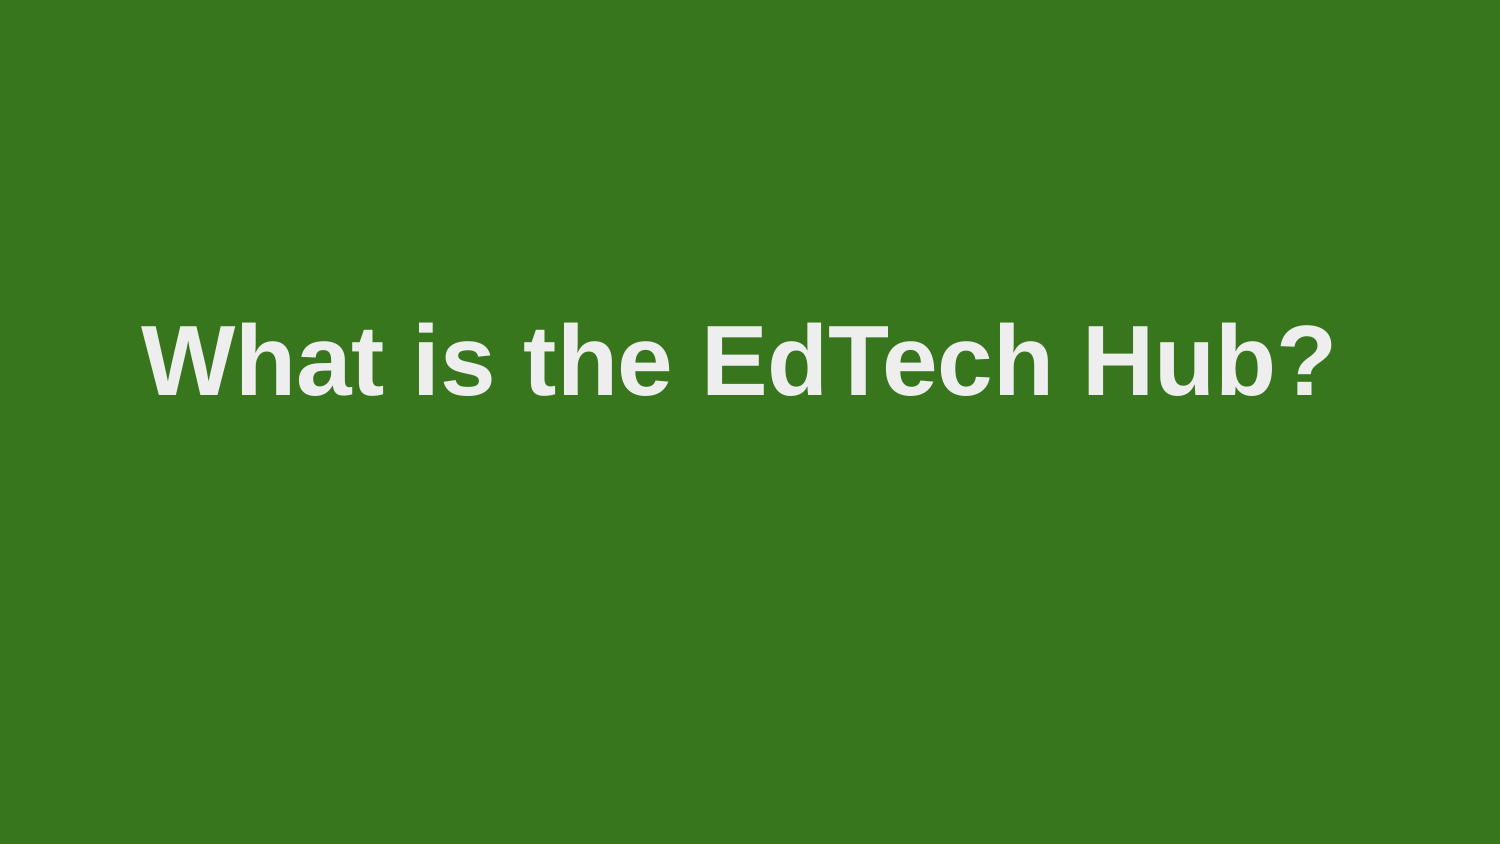

Björn
10m
# What is the EdTech Hub?